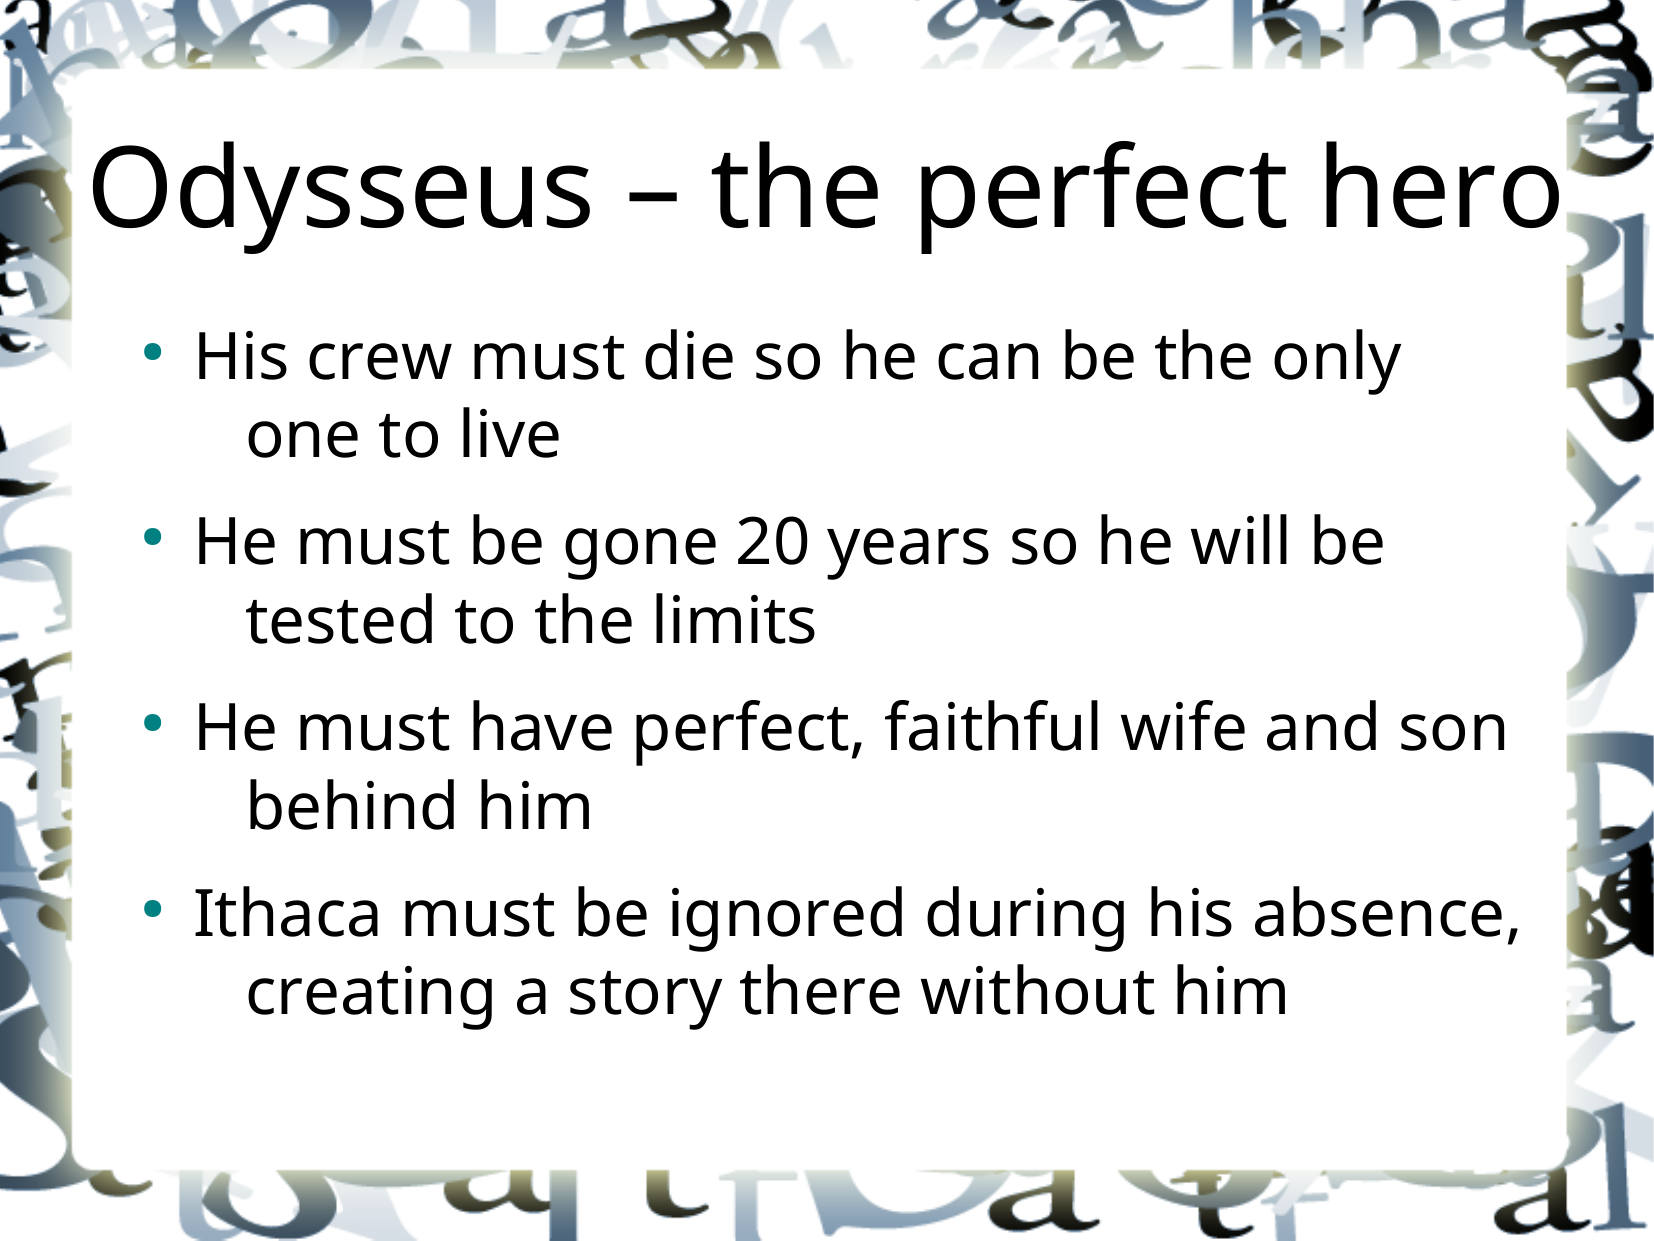

# Odysseus – the perfect hero
His crew must die so he can be the only one to live
He must be gone 20 years so he will be tested to the limits
He must have perfect, faithful wife and son behind him
Ithaca must be ignored during his absence, creating a story there without him